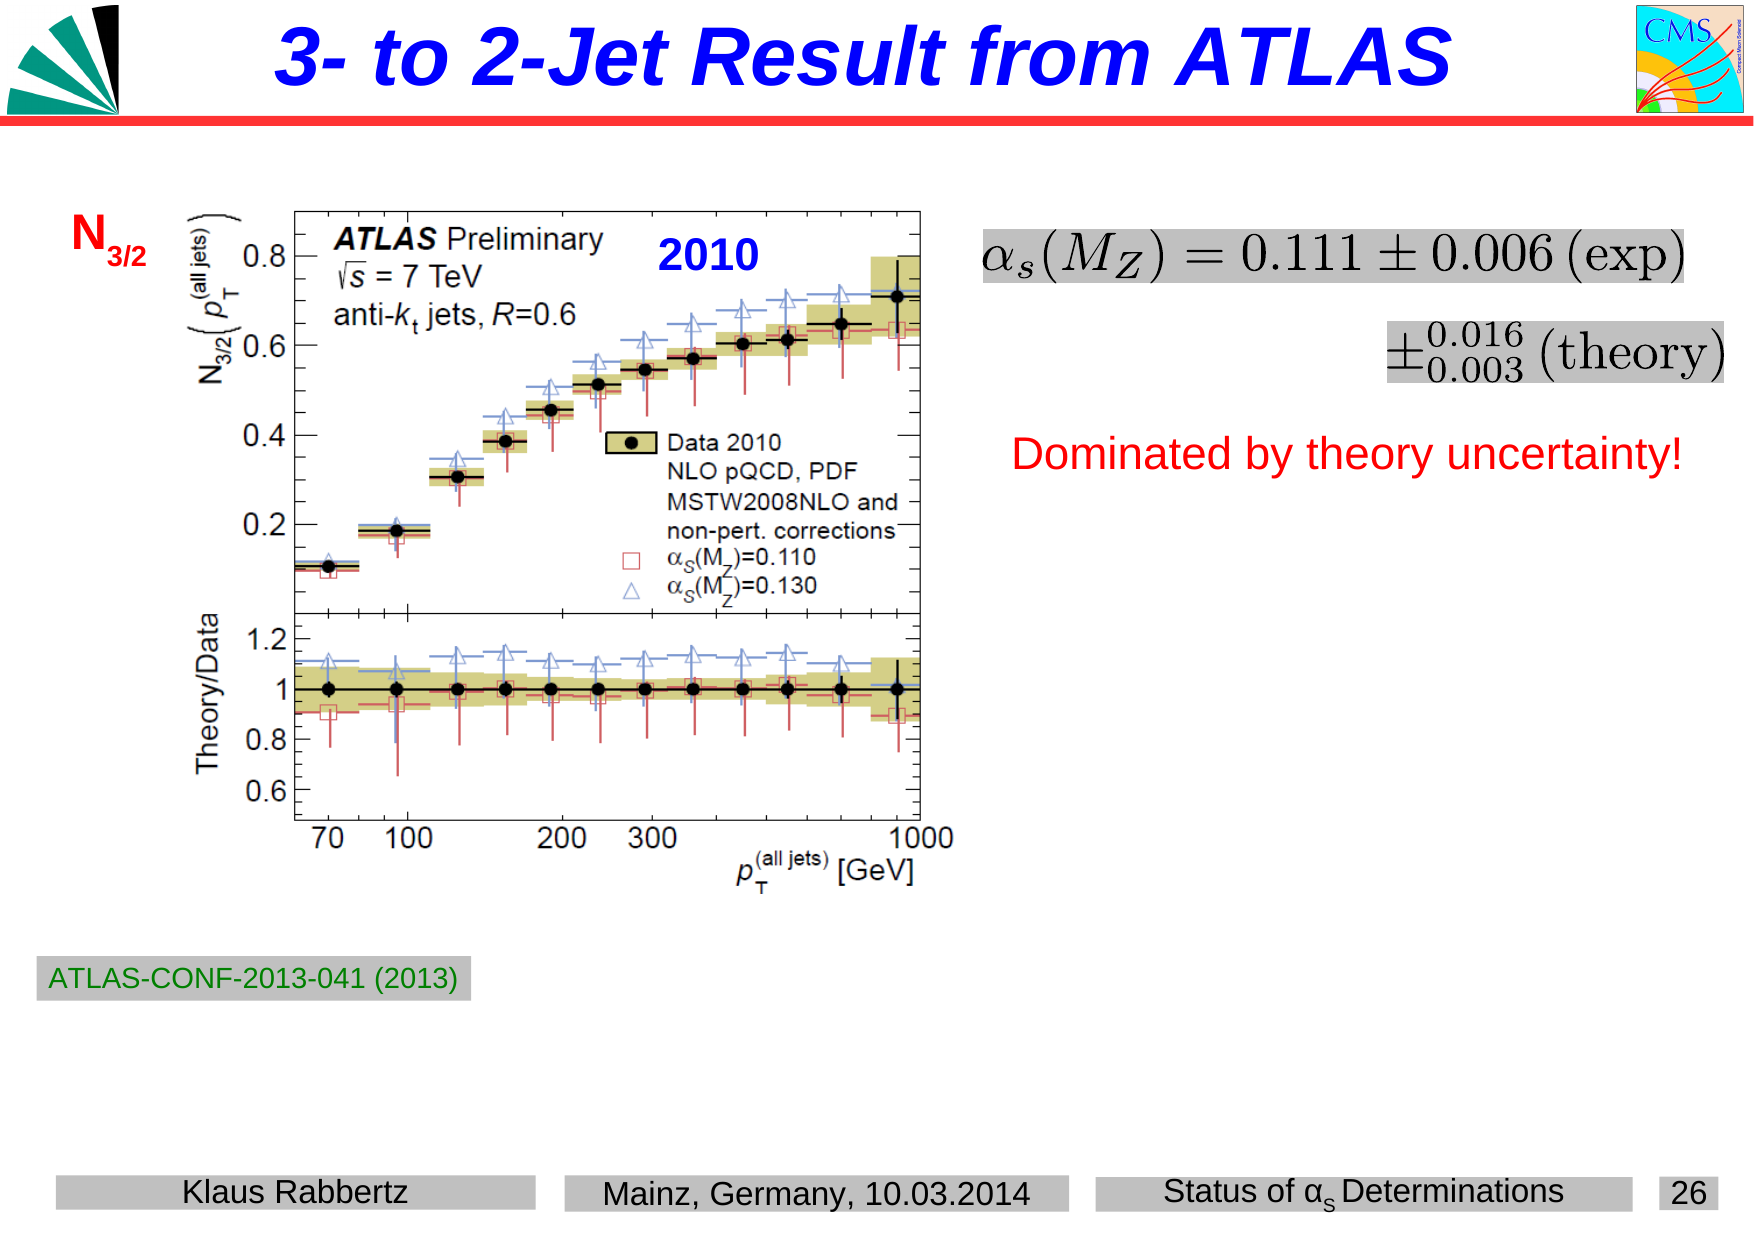

# 3- to 2-Jet Result from ATLAS
N3/2
2010
Dominated by theory uncertainty!
ATLAS-CONF-2013-041 (2013)